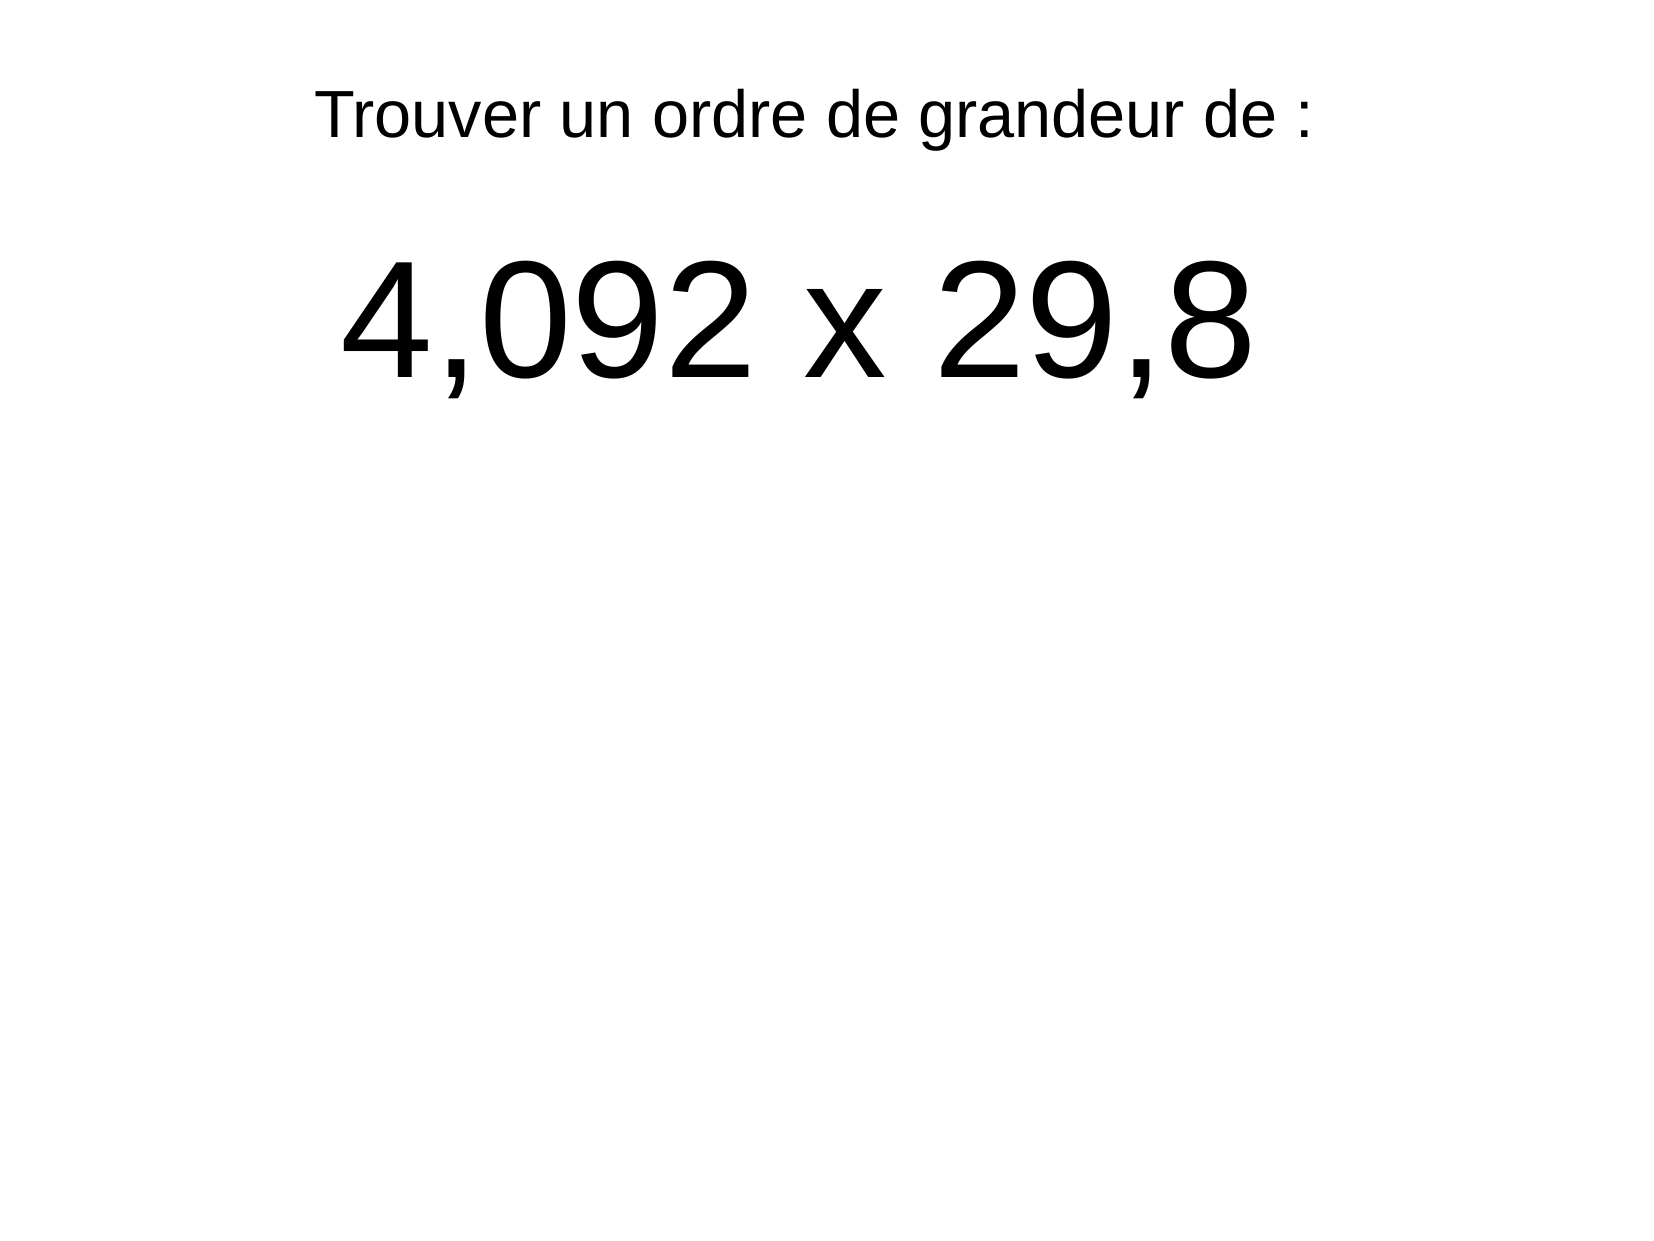

# Trouver un ordre de grandeur de :
4,092 x 29,8